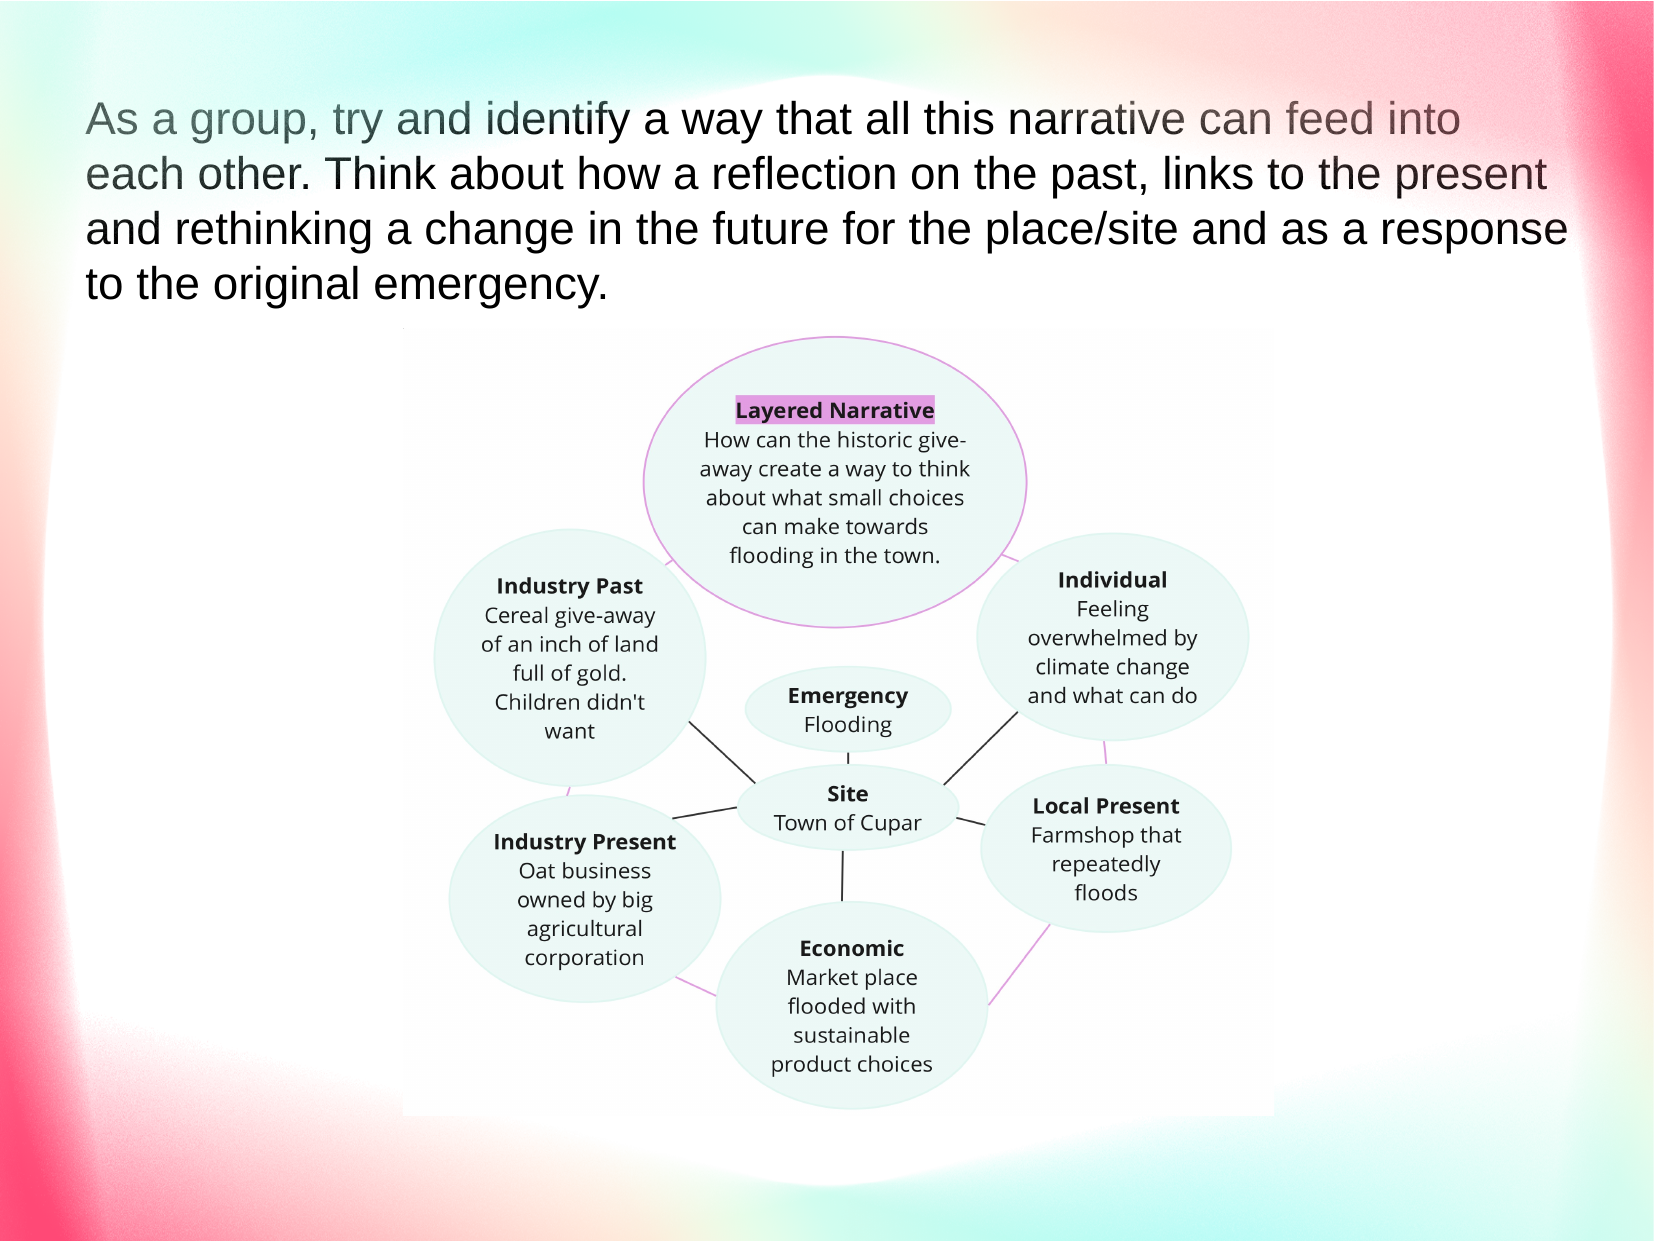

# As a group, try and identify a way that all this narrative can feed into each other. Think about how a reflection on the past, links to the present and rethinking a change in the future for the place/site and as a response to the original emergency.